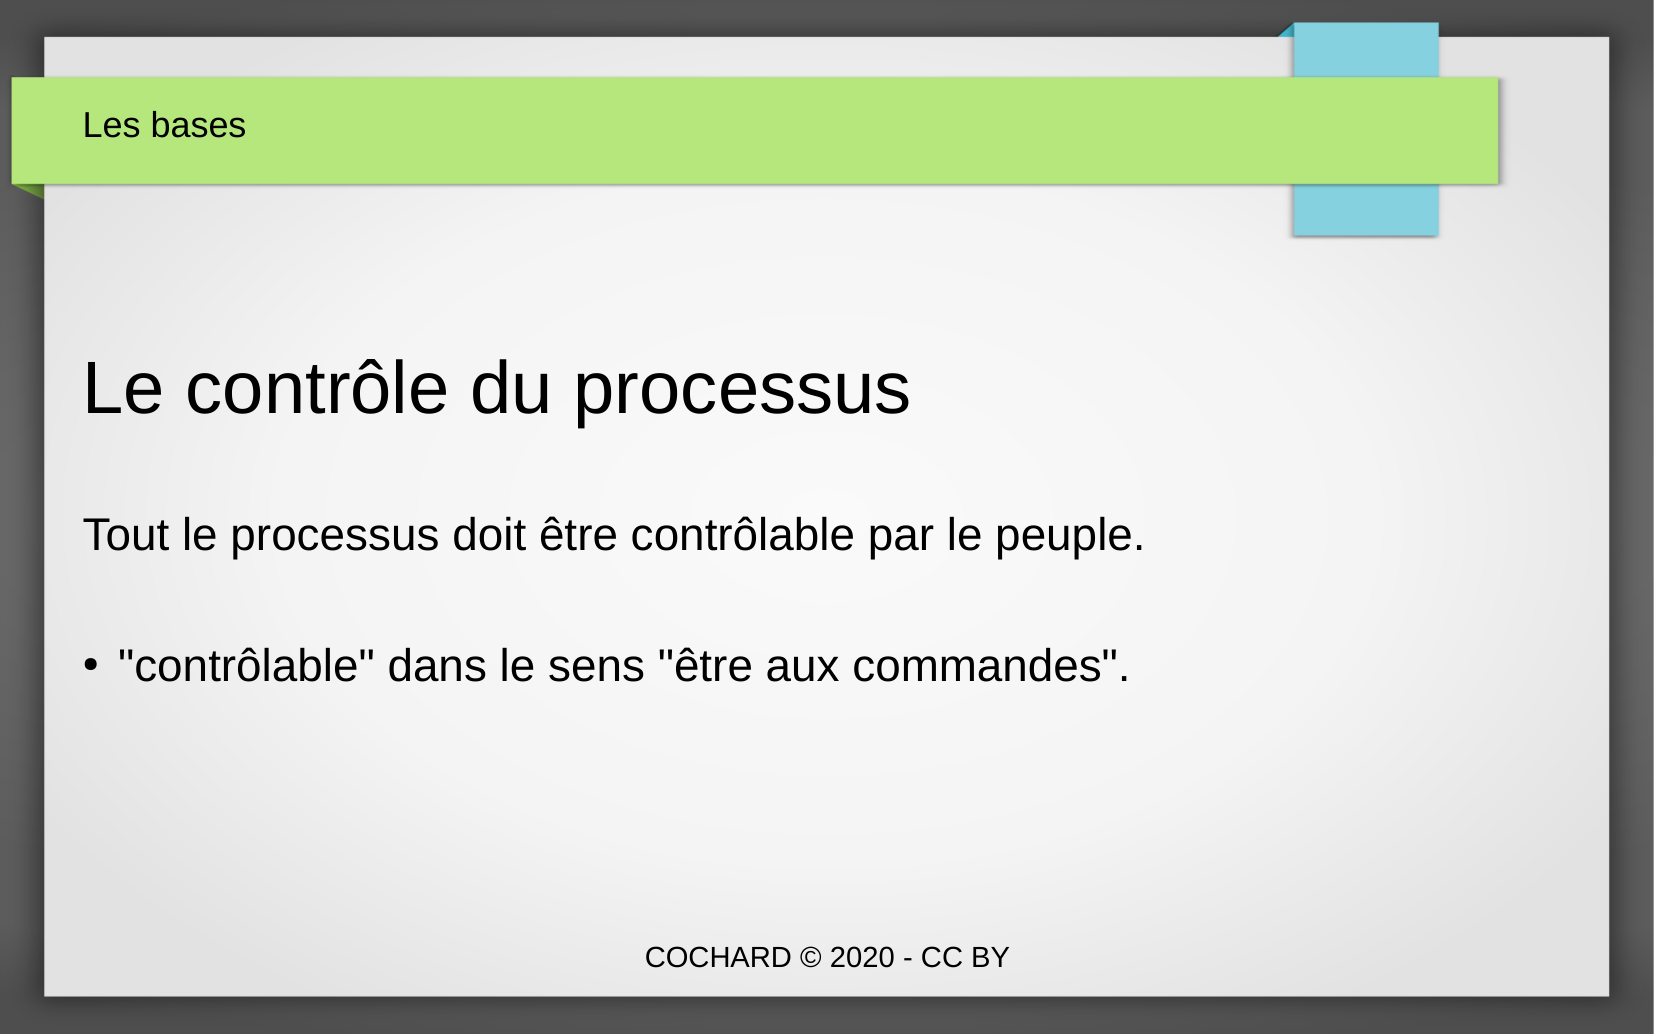

# Les bases
Le contrôle du processus
Tout le processus doit être contrôlable par le peuple.
"contrôlable" dans le sens "être aux commandes".
COCHARD © 2020 - CC BY